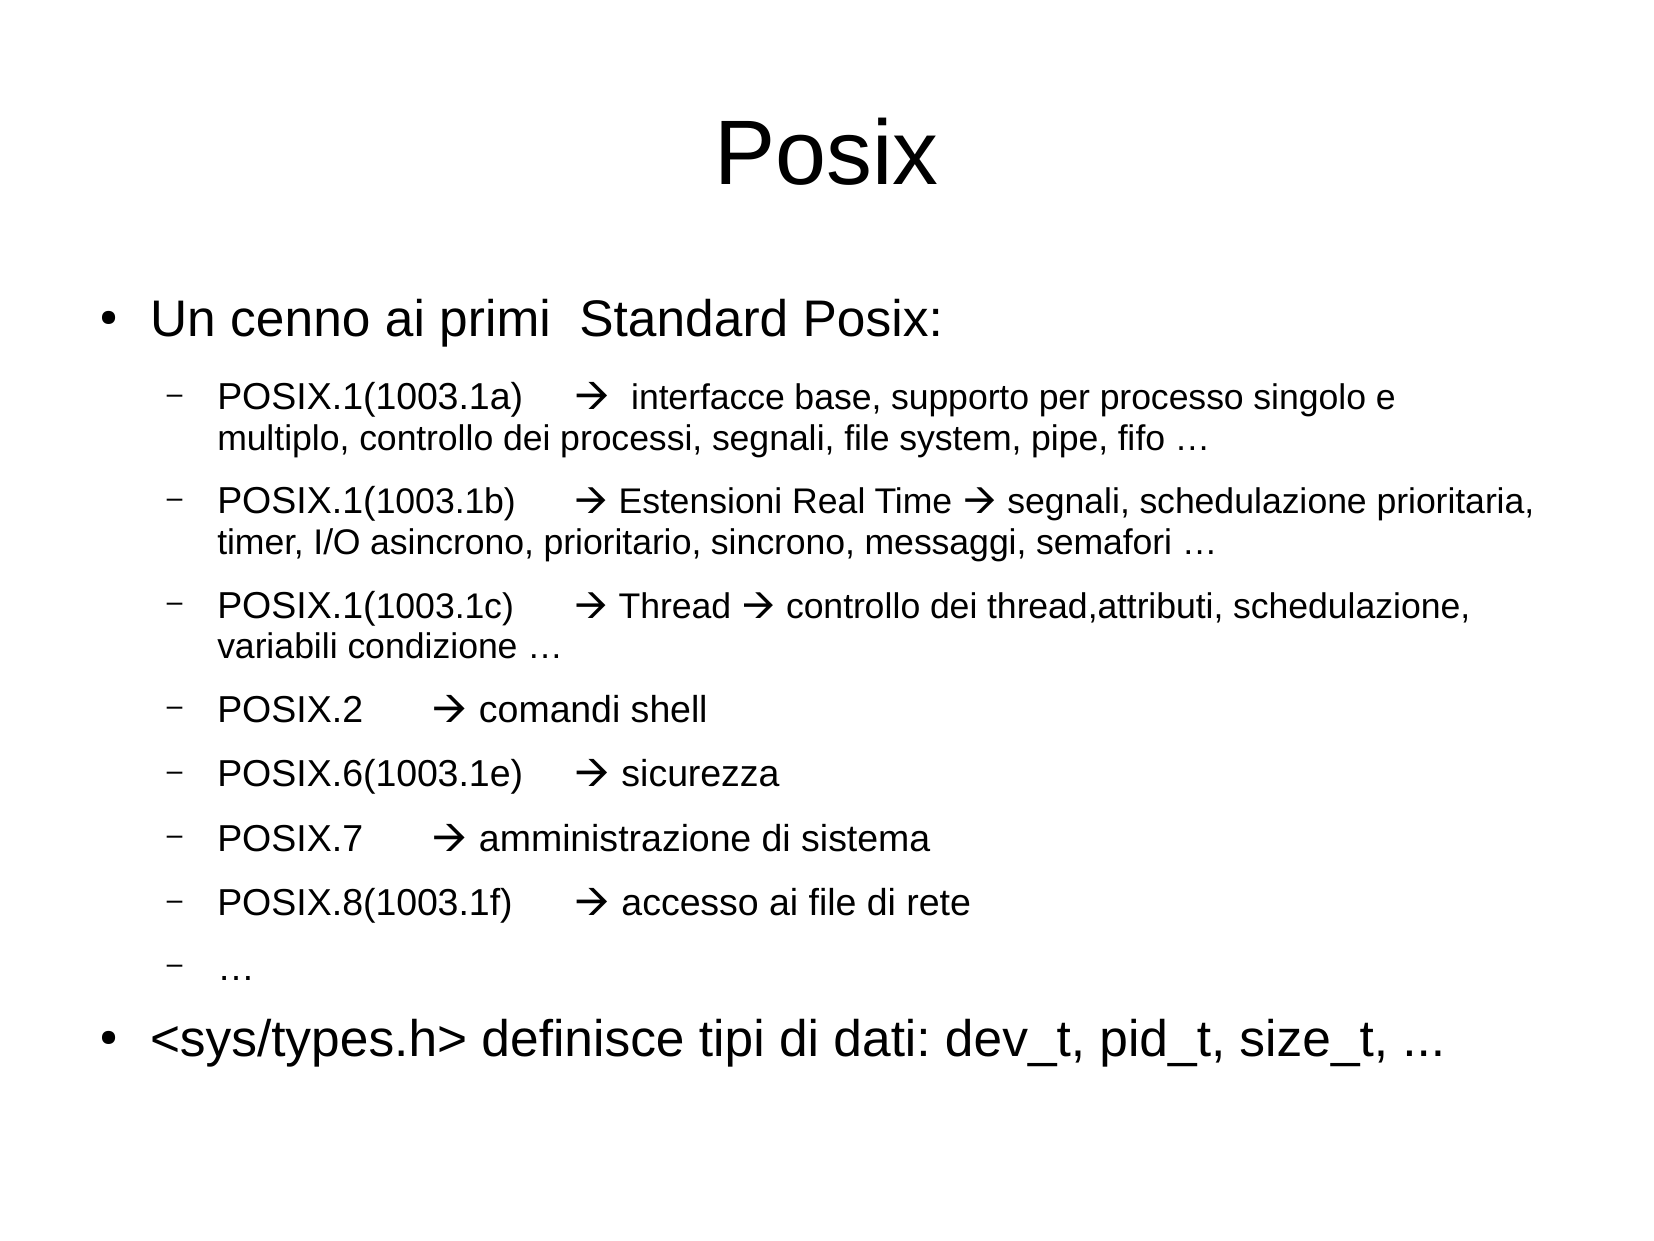

# Posix
Un cenno ai primi Standard Posix:
POSIX.1(1003.1a) 	 interfacce base, supporto per processo singolo e multiplo, controllo dei processi, segnali, file system, pipe, fifo …
POSIX.1(1003.1b) 	 Estensioni Real Time  segnali, schedulazione prioritaria, timer, I/O asincrono, prioritario, sincrono, messaggi, semafori …
POSIX.1(1003.1c) 	 Thread  controllo dei thread,attributi, schedulazione, variabili condizione …
POSIX.2			 comandi shell
POSIX.6(1003.1e)	 sicurezza
POSIX.7			 amministrazione di sistema
POSIX.8(1003.1f)	 accesso ai file di rete
…
<sys/types.h> definisce tipi di dati: dev_t, pid_t, size_t, ...